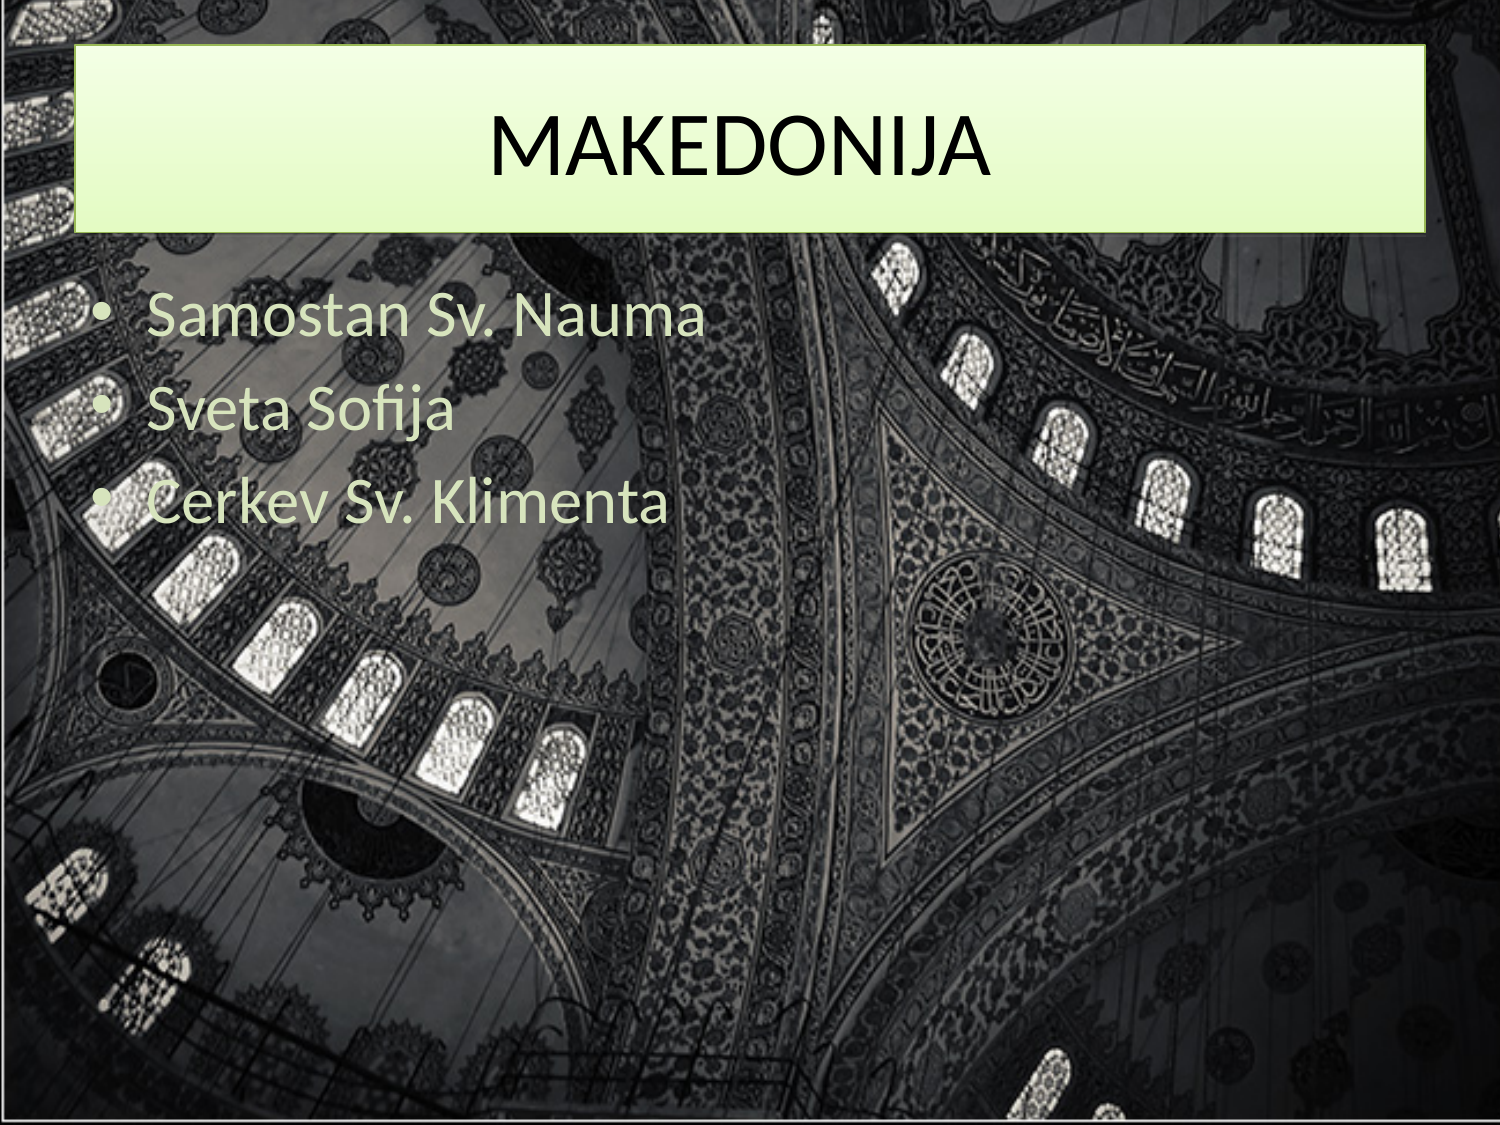

# MAKEDONIJA
Samostan Sv. Nauma
Sveta Sofija
Cerkev Sv. Klimenta